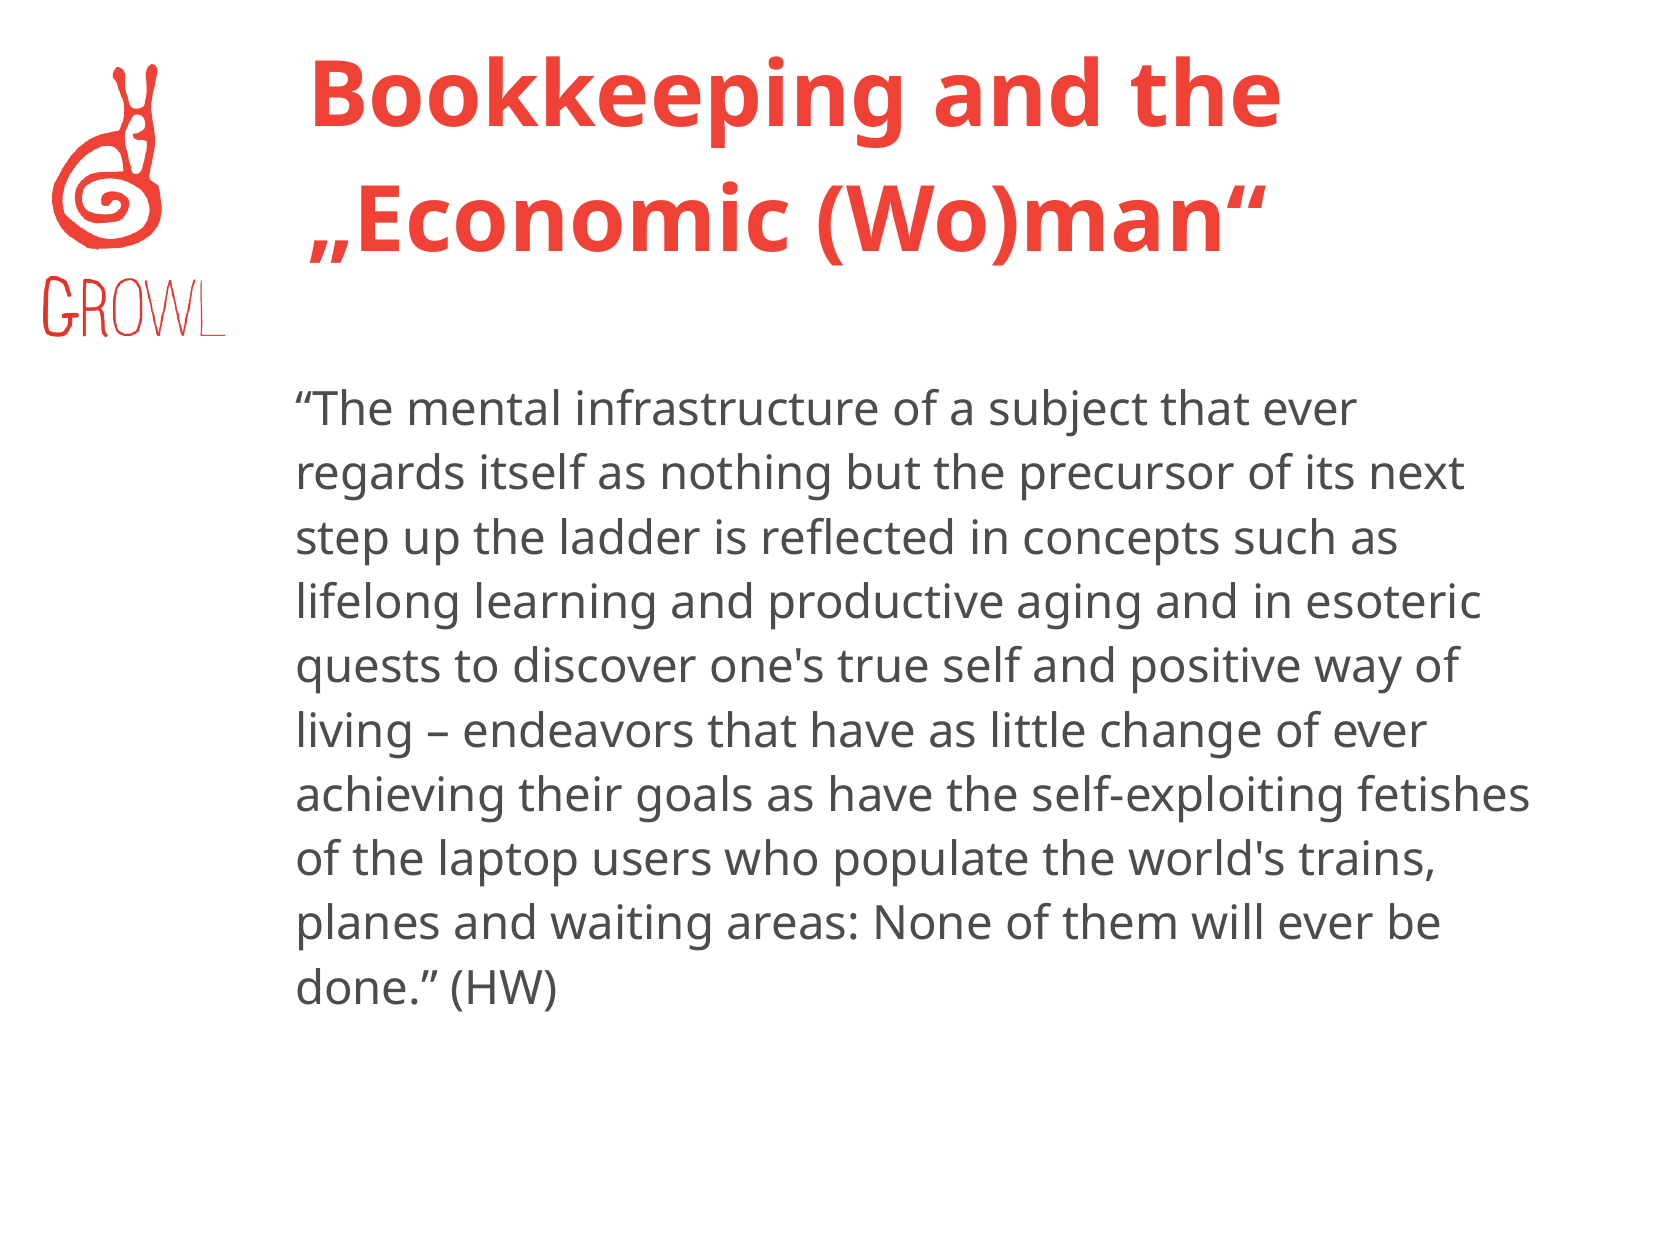

# Bookkeeping and the „Economic (Wo)man“
“The mental infrastructure of a subject that ever regards itself as nothing but the precursor of its next step up the ladder is reflected in concepts such as lifelong learning and productive aging and in esoteric quests to discover one's true self and positive way of living – endeavors that have as little change of ever achieving their goals as have the self-exploiting fetishes of the laptop users who populate the world's trains, planes and waiting areas: None of them will ever be done.” (HW)